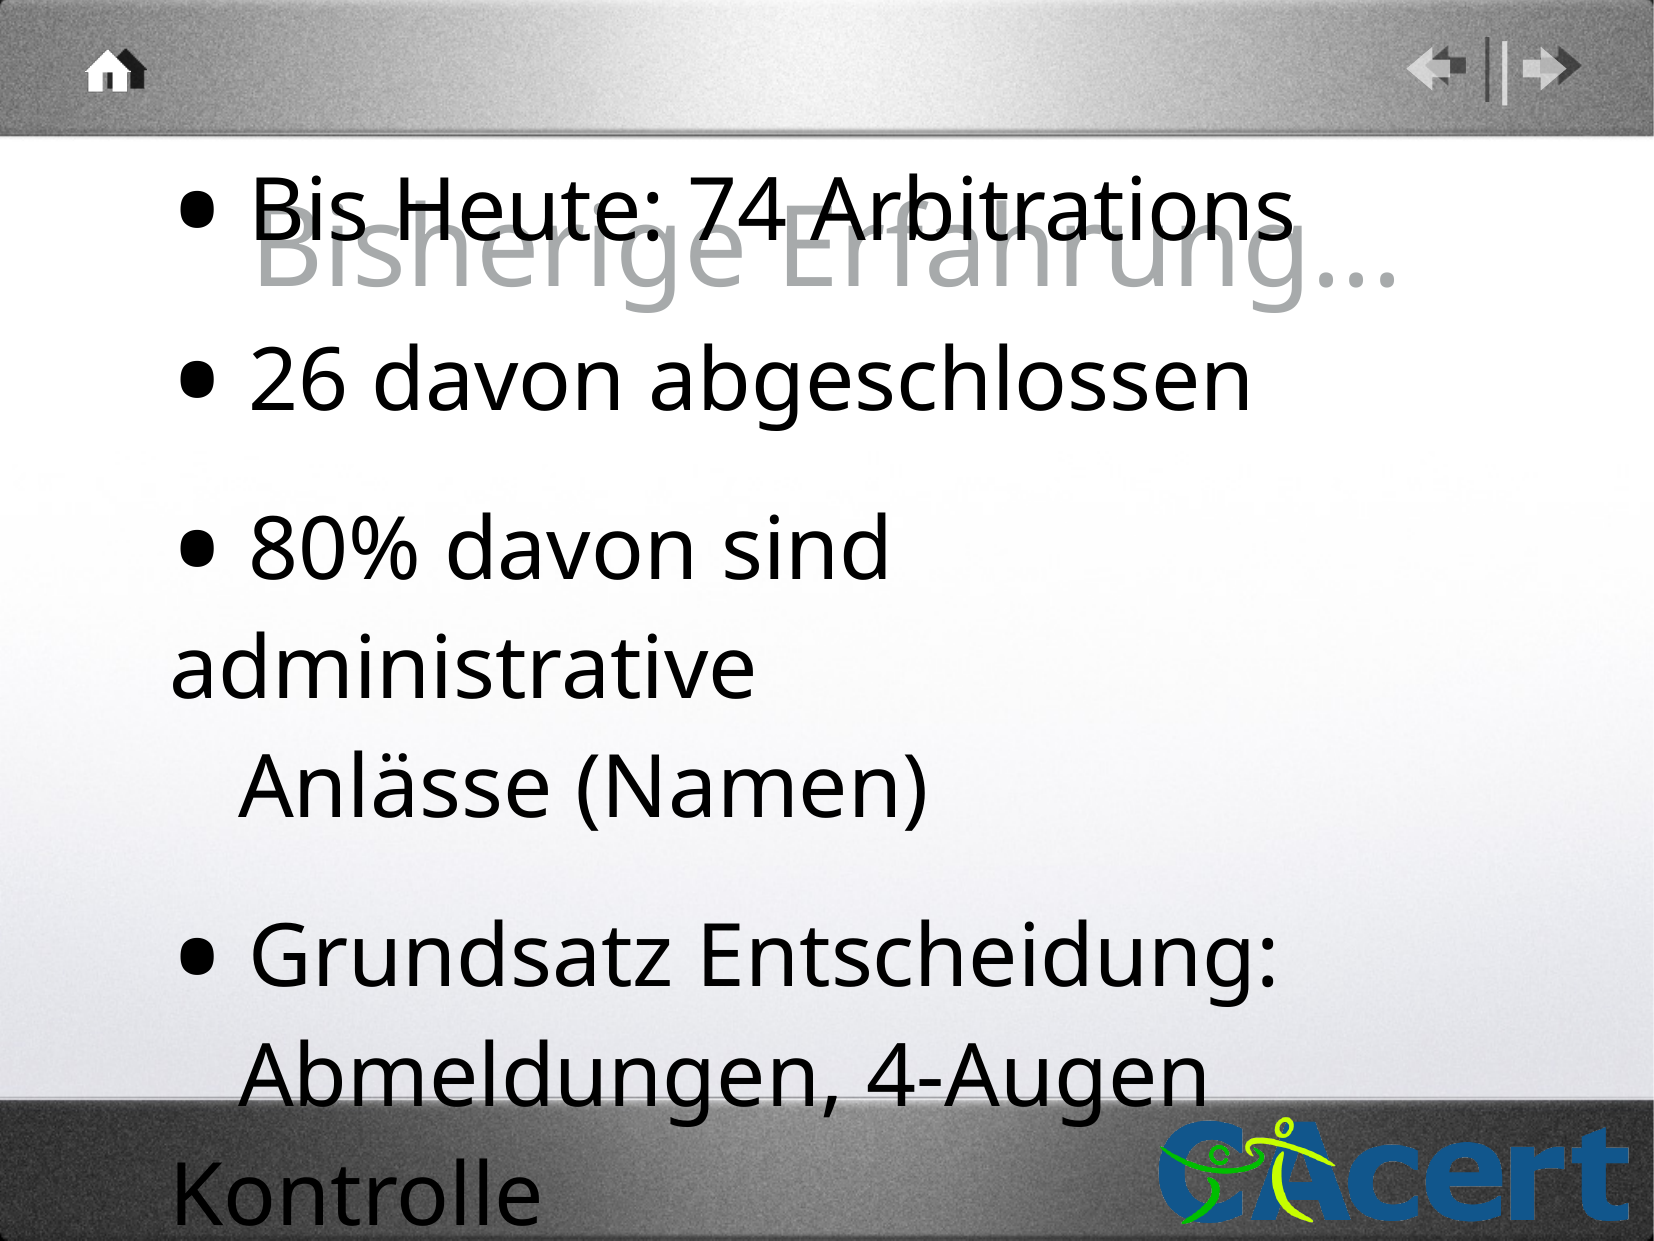

Bis Heute: 74 Arbitrations
 26 davon abgeschlossen
 80% davon sind administrative
 Anlässe (Namen)
 Grundsatz Entscheidung:
 Abmeldungen, 4-Augen Kontrolle
# Bisherige Erfahrung...